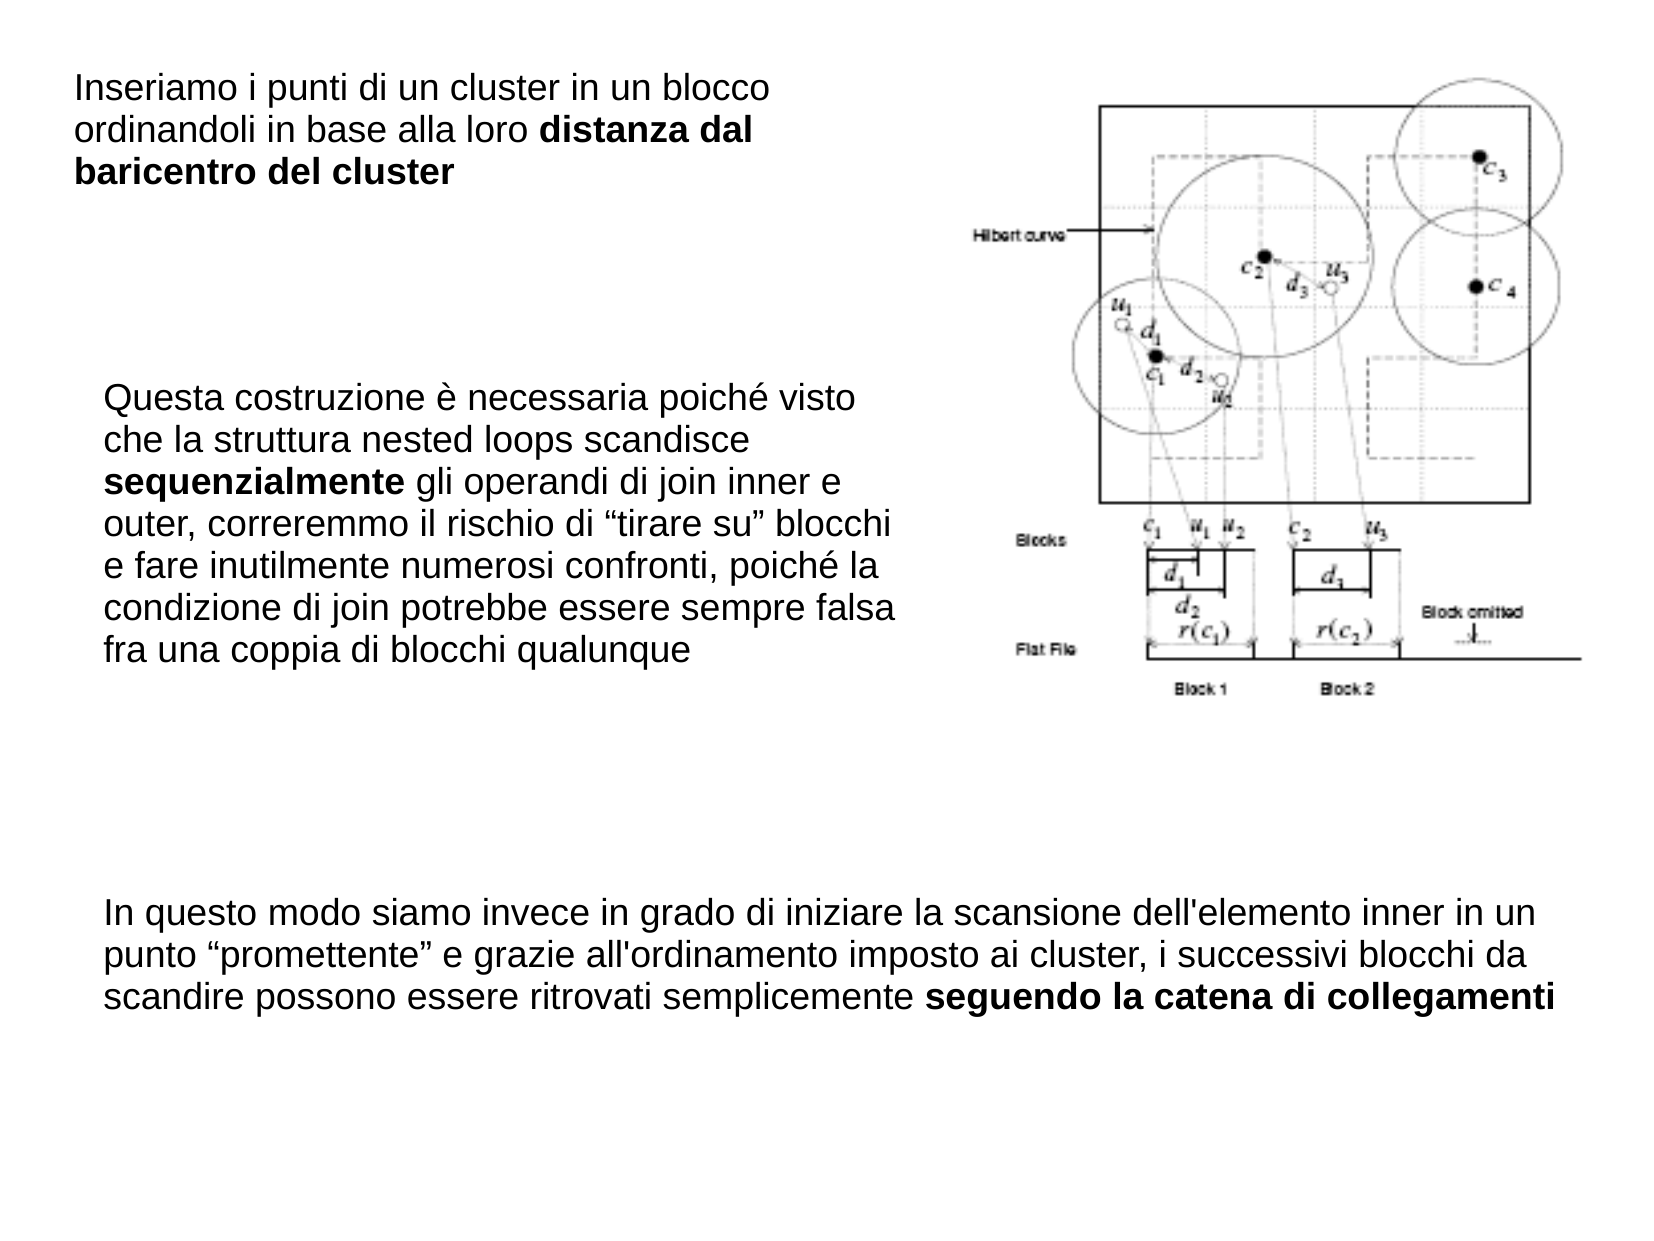

Inseriamo i punti di un cluster in un blocco ordinandoli in base alla loro distanza dal baricentro del cluster
Questa costruzione è necessaria poiché visto che la struttura nested loops scandisce sequenzialmente gli operandi di join inner e outer, correremmo il rischio di “tirare su” blocchi e fare inutilmente numerosi confronti, poiché la condizione di join potrebbe essere sempre falsa fra una coppia di blocchi qualunque
In questo modo siamo invece in grado di iniziare la scansione dell'elemento inner in un punto “promettente” e grazie all'ordinamento imposto ai cluster, i successivi blocchi da scandire possono essere ritrovati semplicemente seguendo la catena di collegamenti